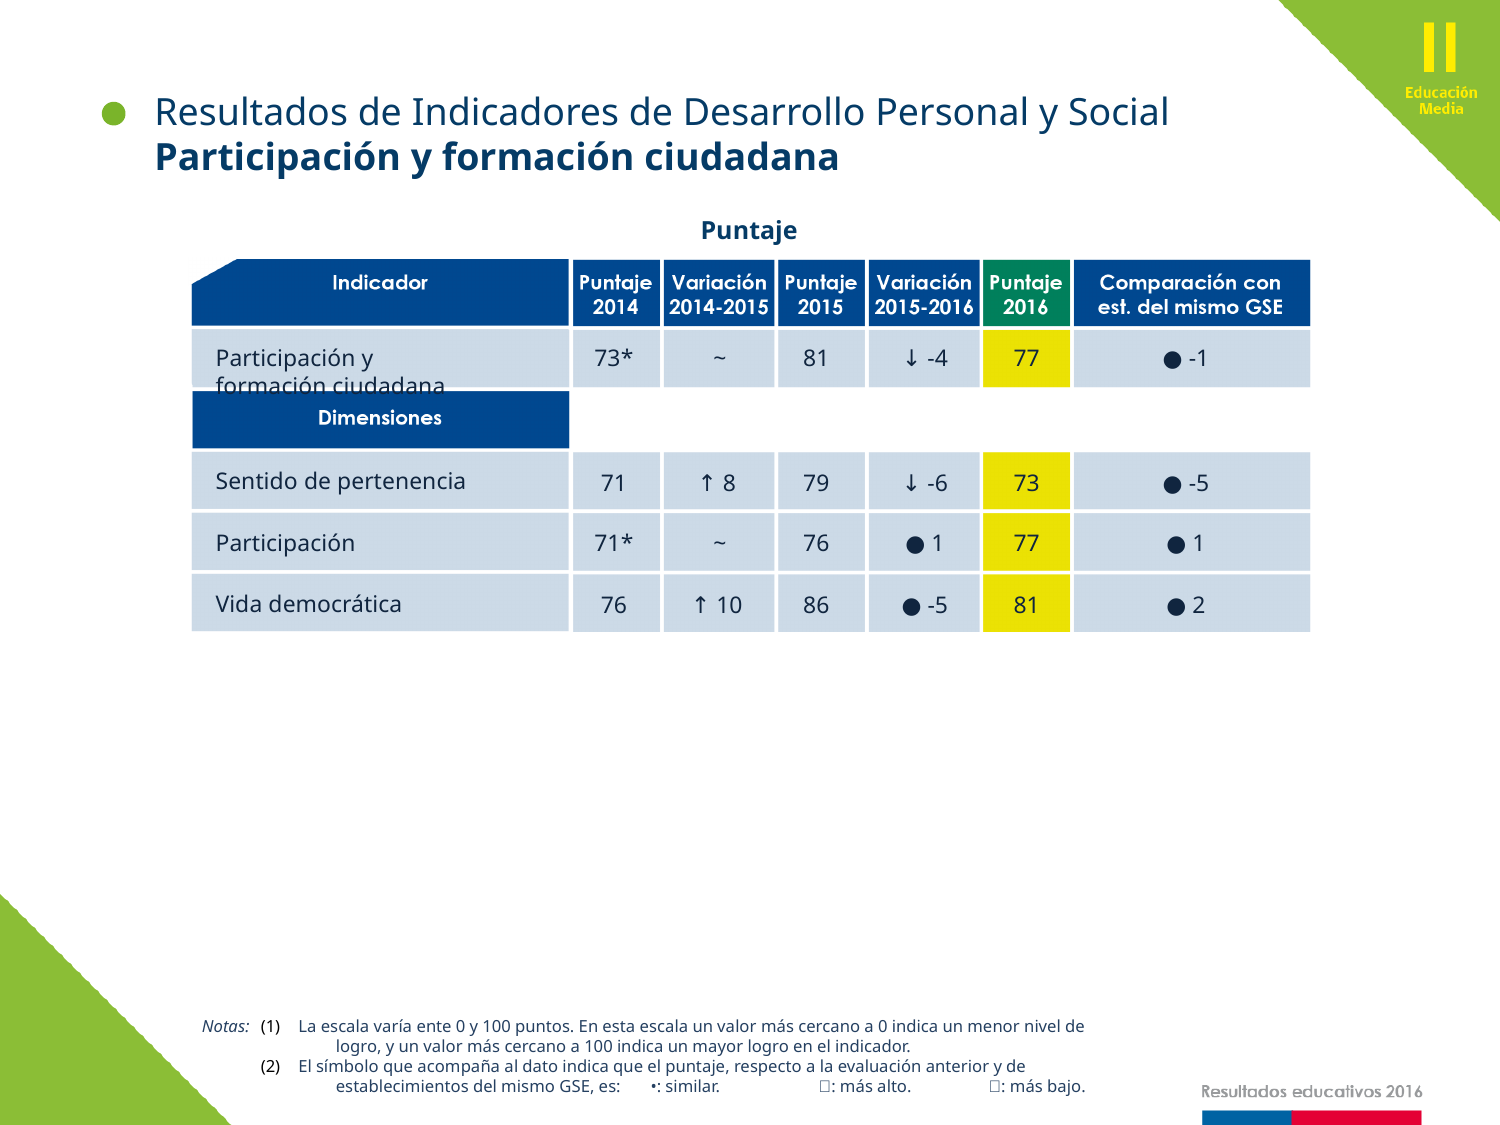

Resultados de Indicadores de Desarrollo Personal y Social
Participación y formación ciudadana
Puntaje
73*
 ~
81
↓ -4
77
● -1
Participación y formación ciudadana
Sentido de pertenencia
71
↑ 8
79
↓ -6
73
● -5
Participación
71*
 ~
76
● 1
77
● 1
Vida democrática
76
↑ 10
86
● -5
81
● 2
Notas:
La escala varía ente 0 y 100 puntos. En esta escala un valor más cercano a 0 indica un menor nivel de logro, y un valor más cercano a 100 indica un mayor logro en el indicador.
El símbolo que acompaña al dato indica que el puntaje, respecto a la evaluación anterior y de establecimientos del mismo GSE, es: •: similar. : más alto. : más bajo.